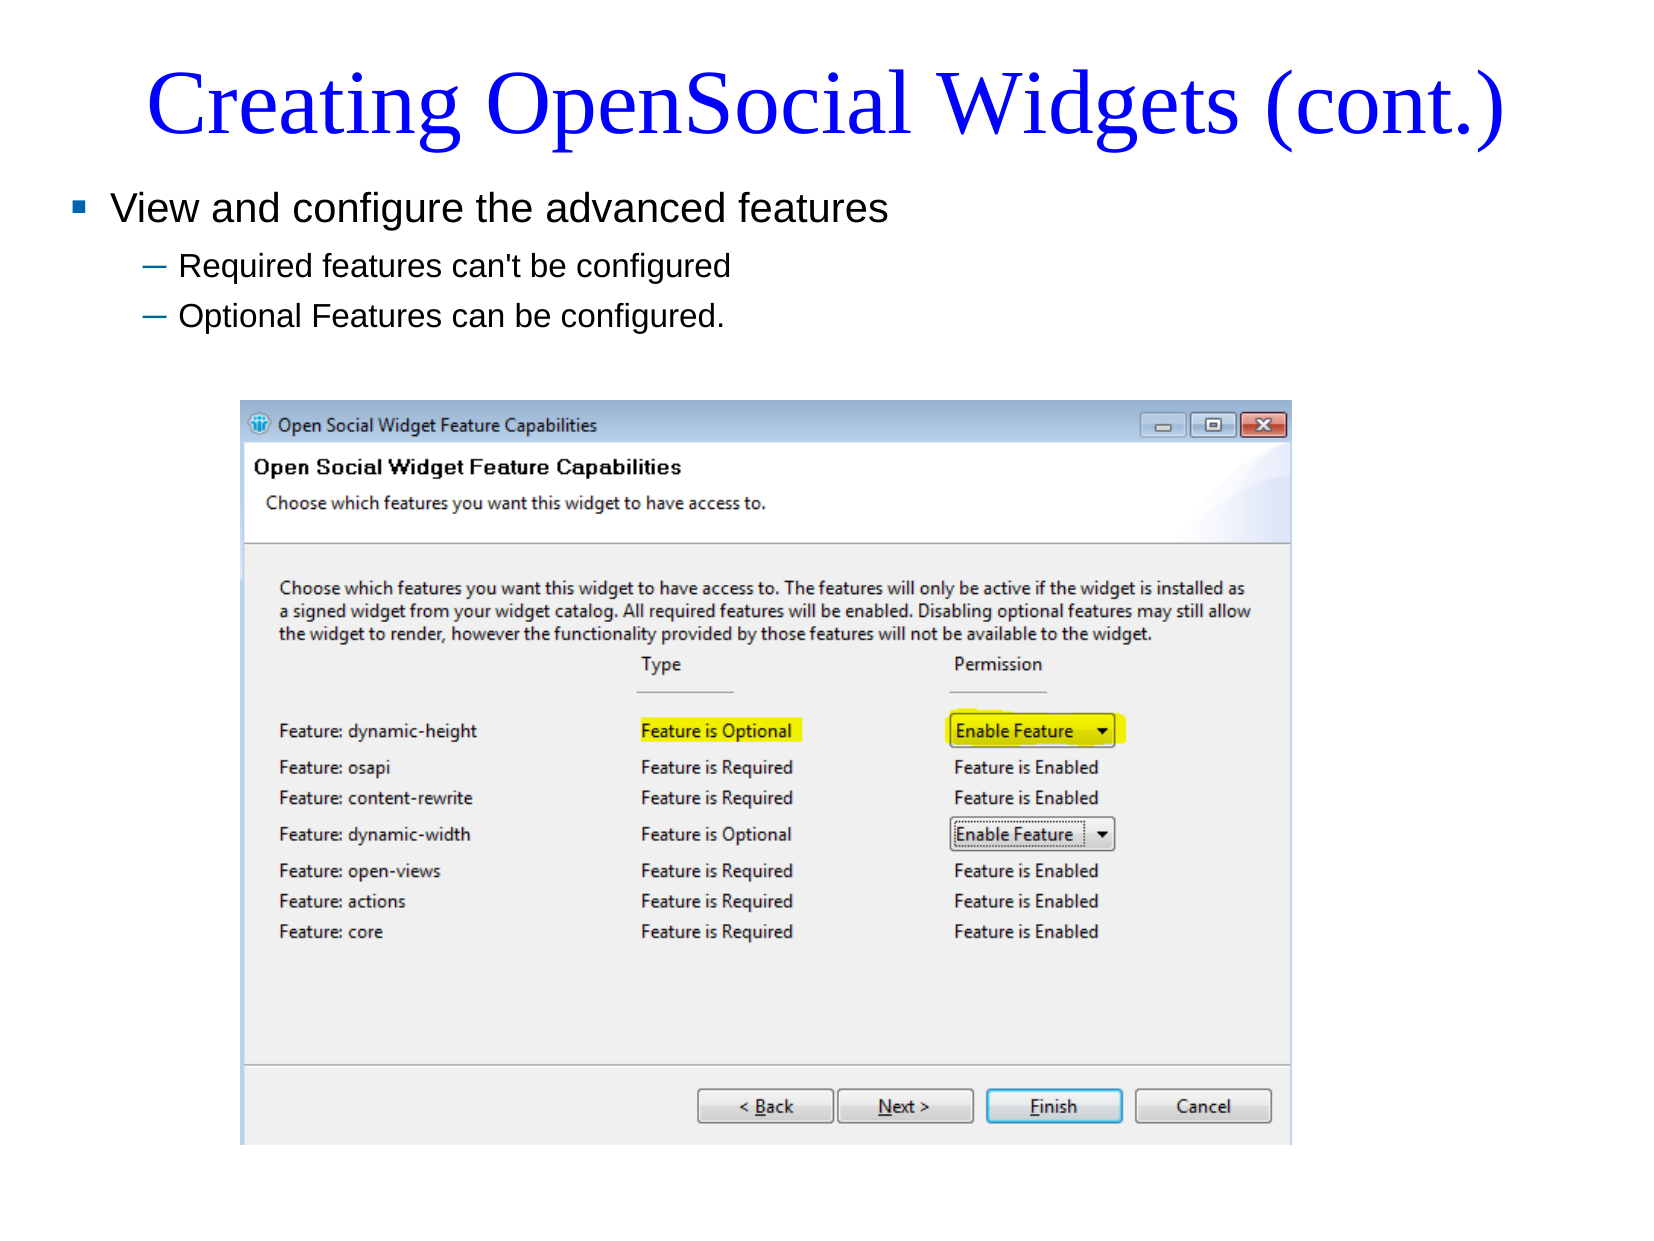

Creating OpenSocial Widgets (cont.)
# View and configure the advanced features
Required features can't be configured
Optional Features can be configured.
5